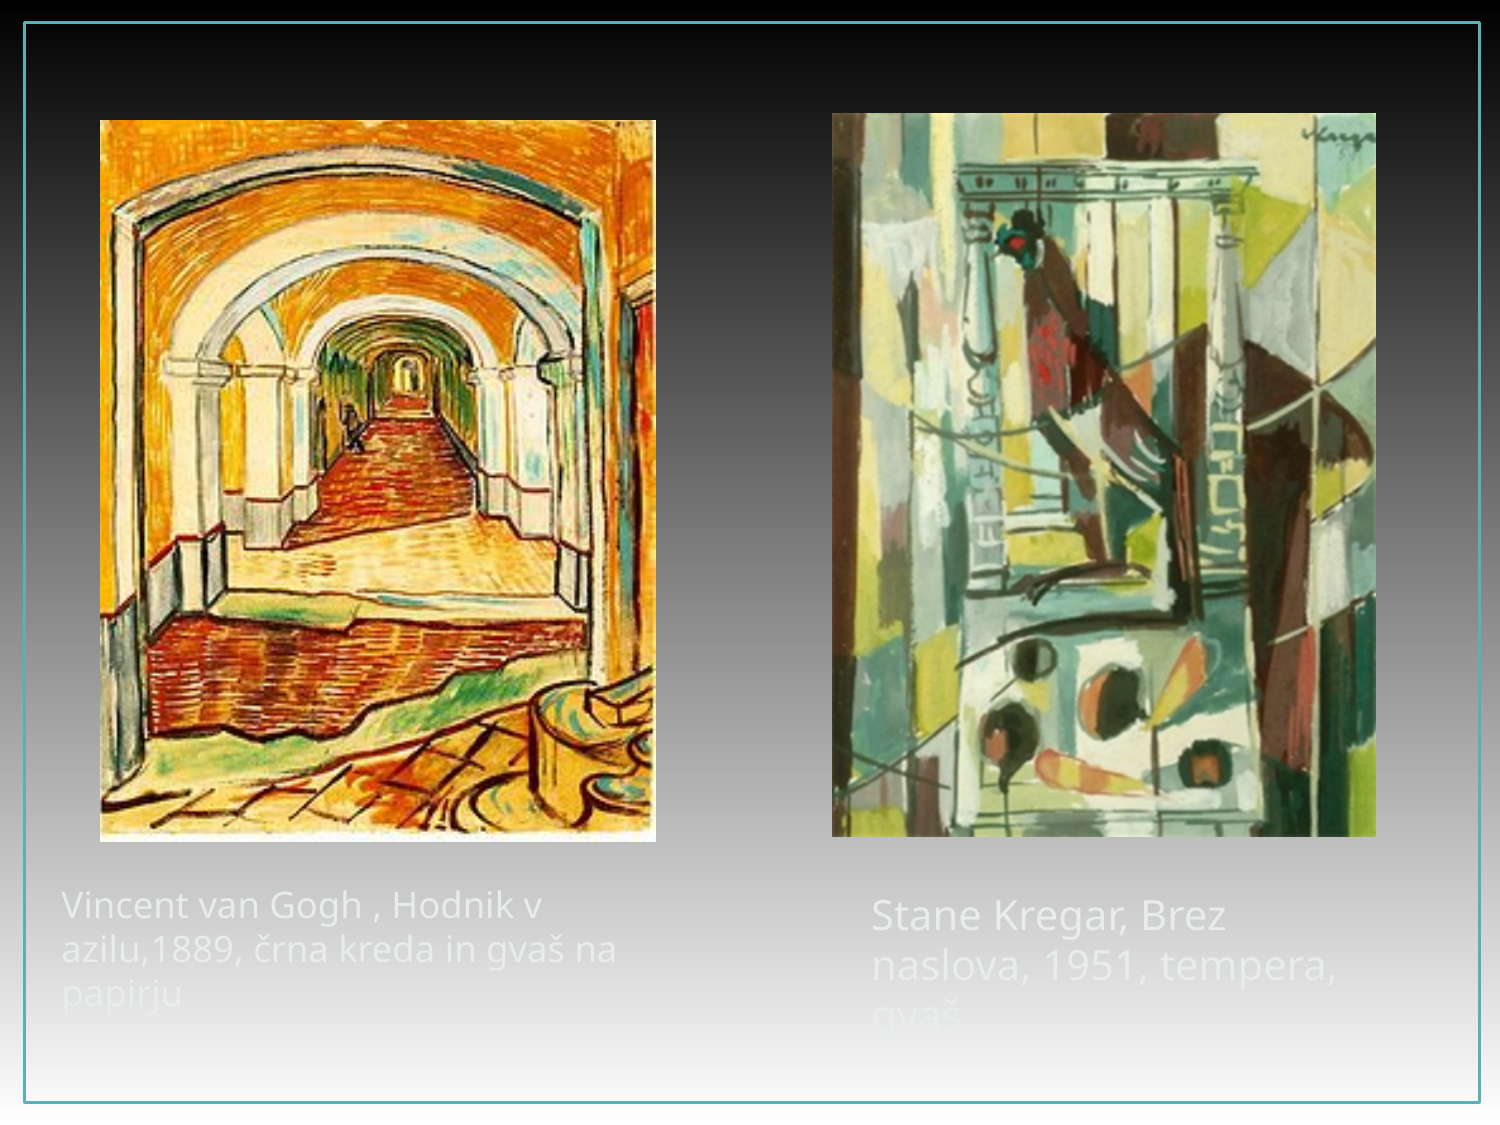

#
Vincent van Gogh , Hodnik v azilu,1889, črna kreda in gvaš na papirju
Stane Kregar, Brez naslova, 1951, tempera, gvaš